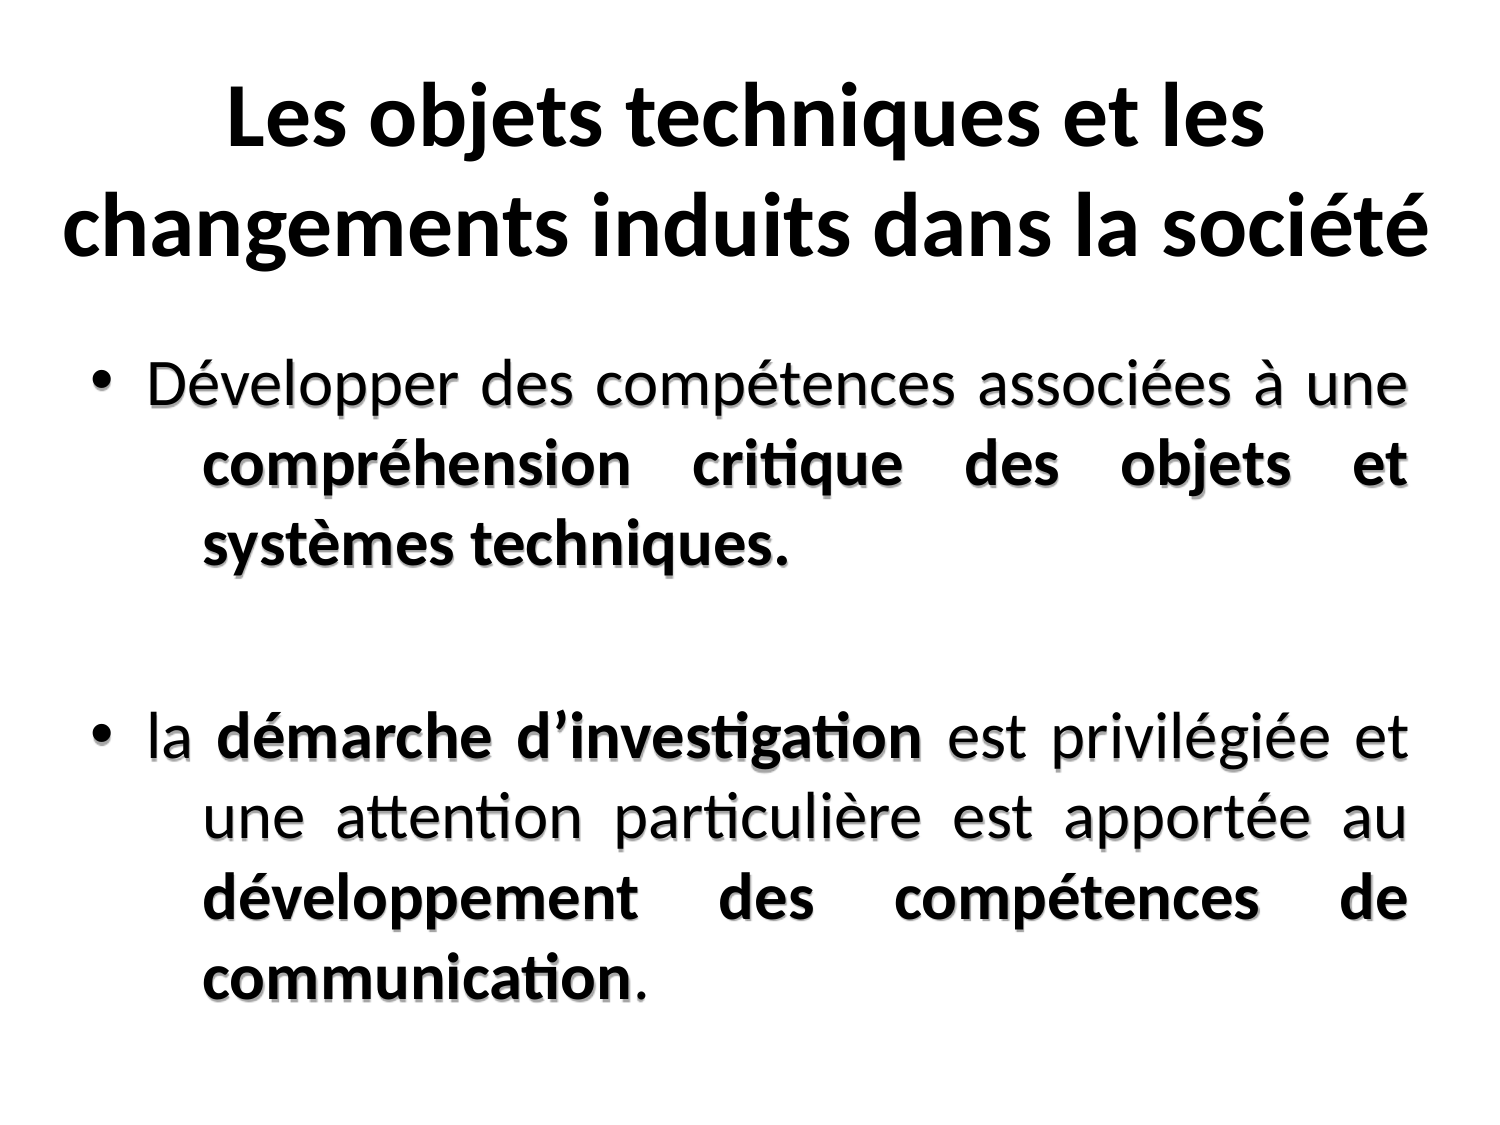

Les objets techniques et les changements induits dans la société
# Développer des compétences associées à une compréhension critique des objets et systèmes techniques.
la démarche d’investigation est privilégiée et une attention particulière est apportée au développement des compétences de communication.